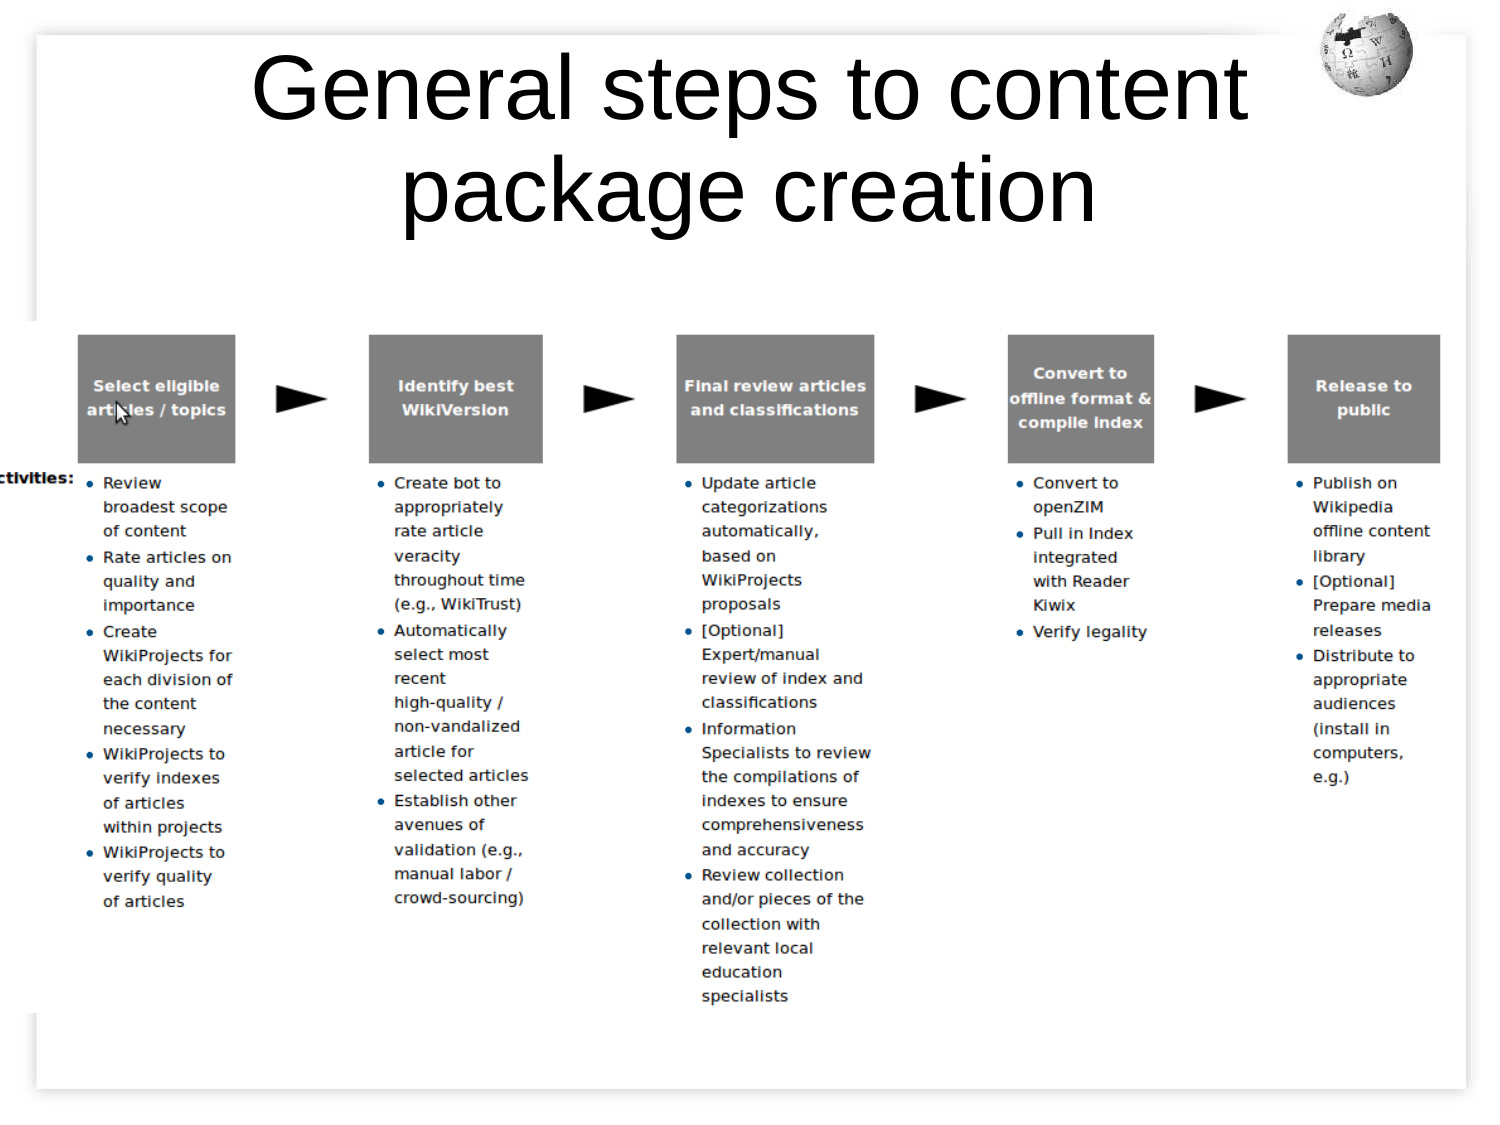

# General steps to content package creation